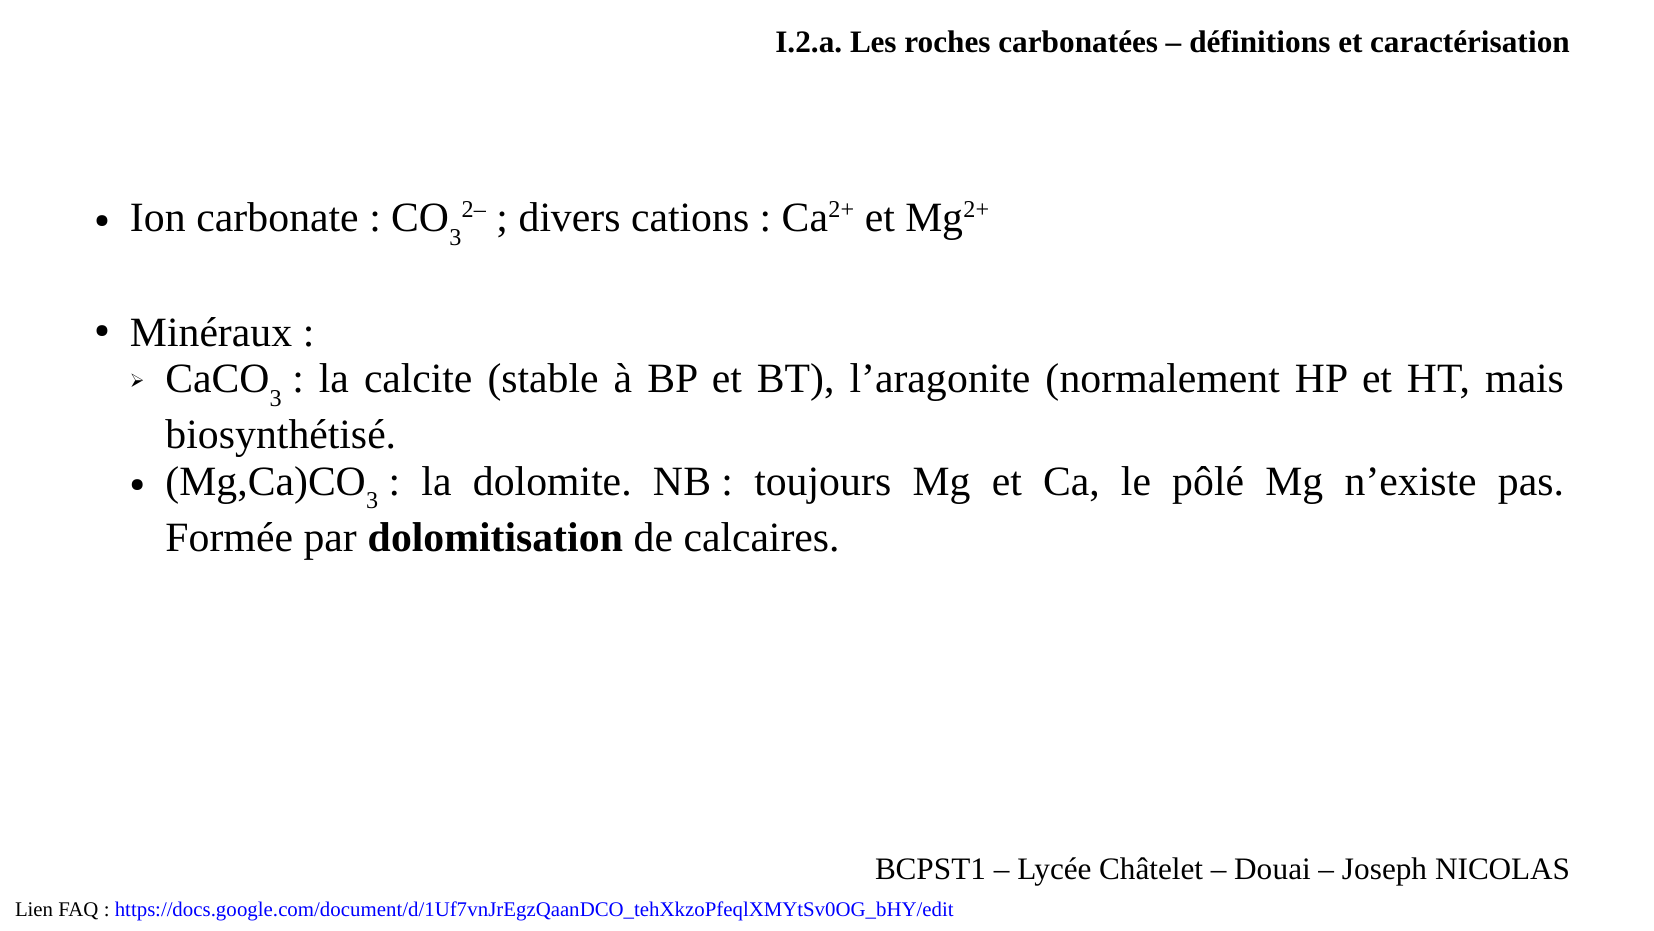

I.2.a. Les roches carbonatées – définitions et caractérisation
Ion carbonate : CO32– ; divers cations : Ca2+ et Mg2+
Minéraux :
CaCO3 : la calcite (stable à BP et BT), l’aragonite (normalement HP et HT, mais biosynthétisé.
(Mg,Ca)CO3 : la dolomite. NB : toujours Mg et Ca, le pôlé Mg n’existe pas. Formée par dolomitisation de calcaires.
BCPST1 – Lycée Châtelet – Douai – Joseph NICOLAS
Lien FAQ : https://docs.google.com/document/d/1Uf7vnJrEgzQaanDCO_tehXkzoPfeqlXMYtSv0OG_bHY/edit